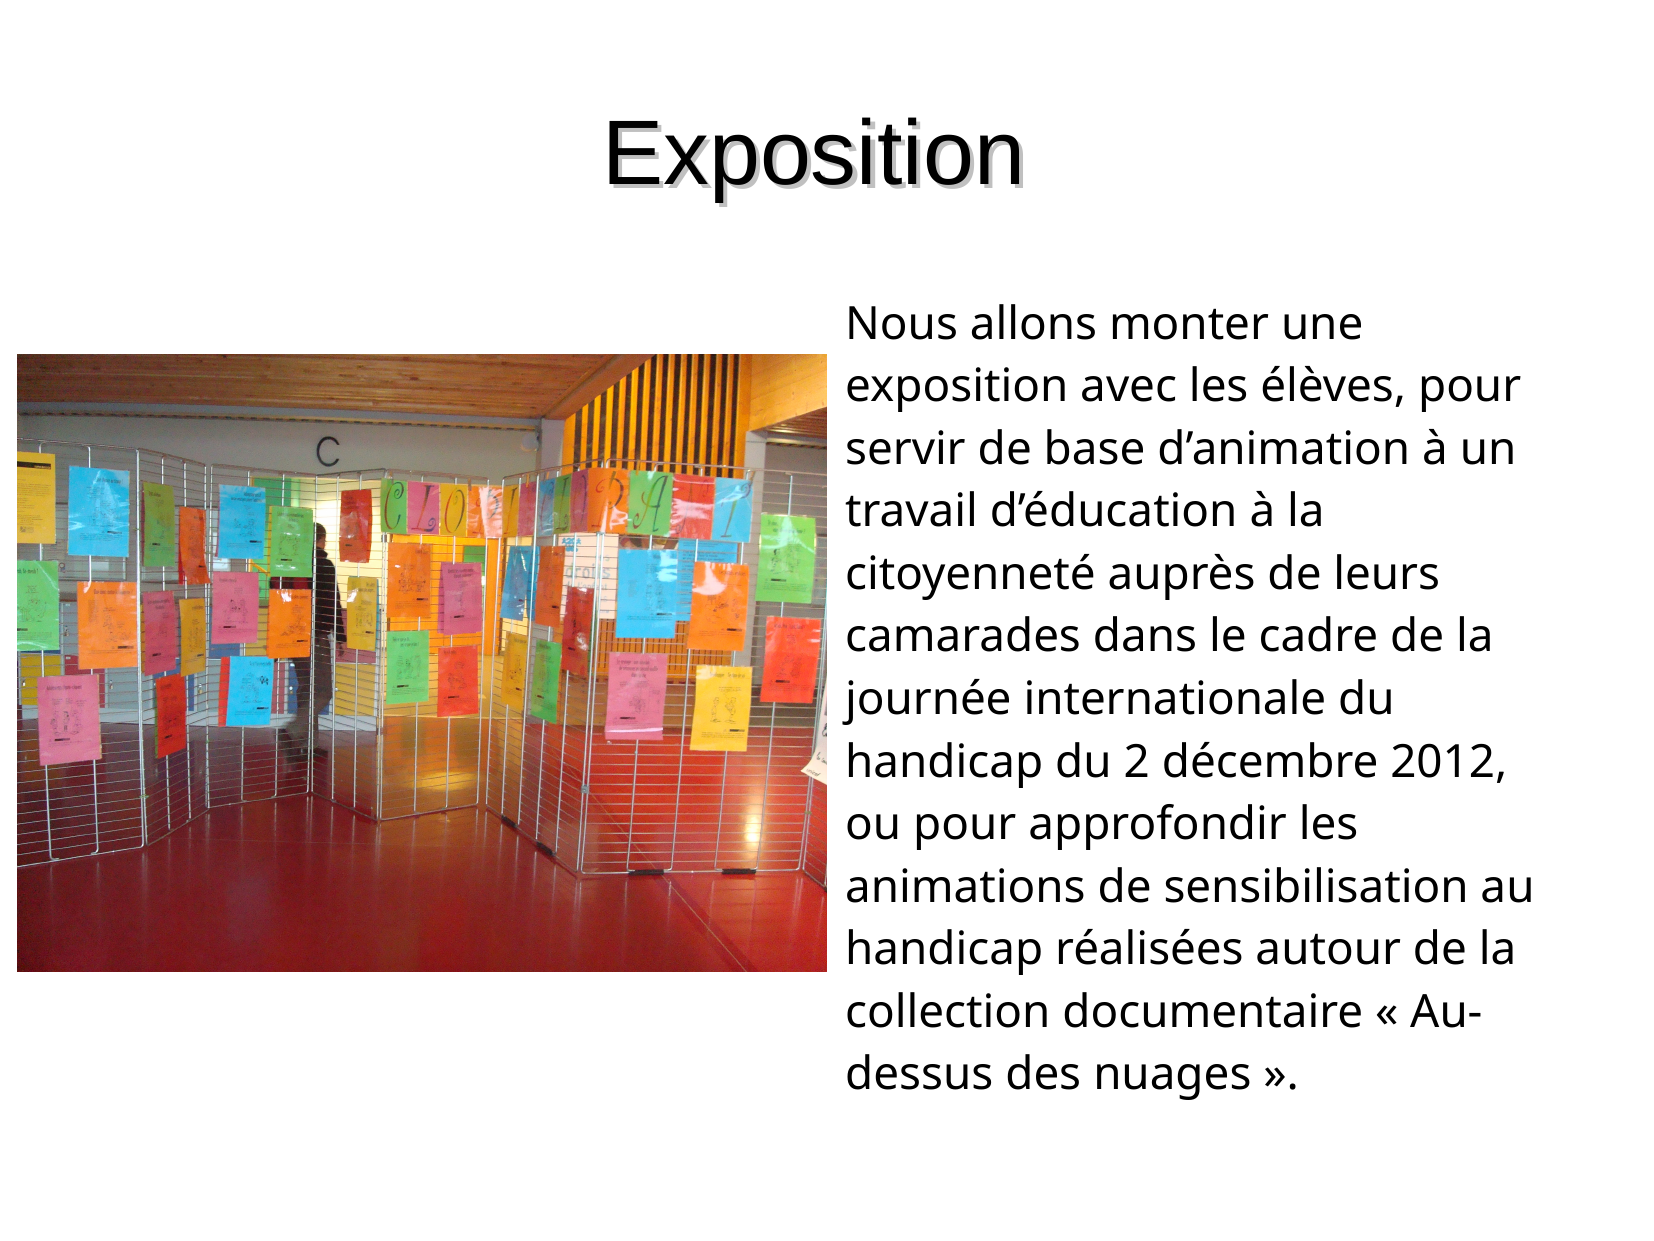

# Exposition
Nous allons monter une exposition avec les élèves, pour servir de base d’animation à un travail d’éducation à la citoyenneté auprès de leurs camarades dans le cadre de la journée internationale du handicap du 2 décembre 2012, ou pour approfondir les animations de sensibilisation au handicap réalisées autour de la collection documentaire « Au-dessus des nuages ».